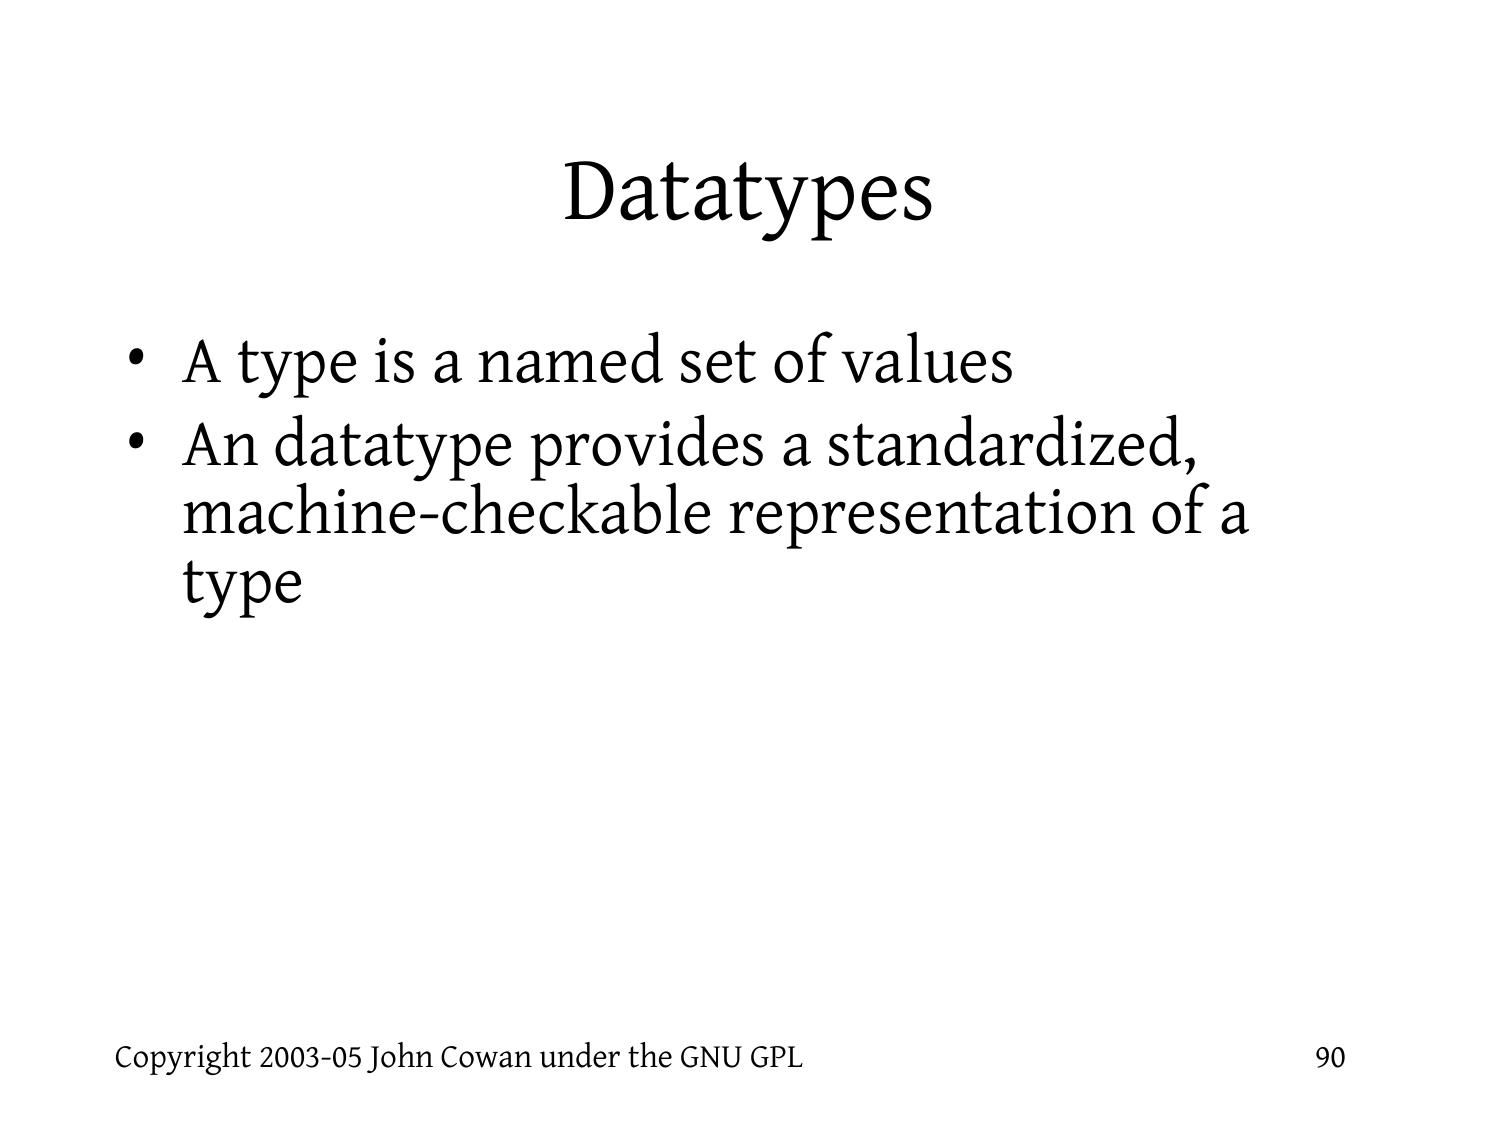

# Datatypes
A type is a named set of values
An datatype provides a standardized, machine-checkable representation of a type